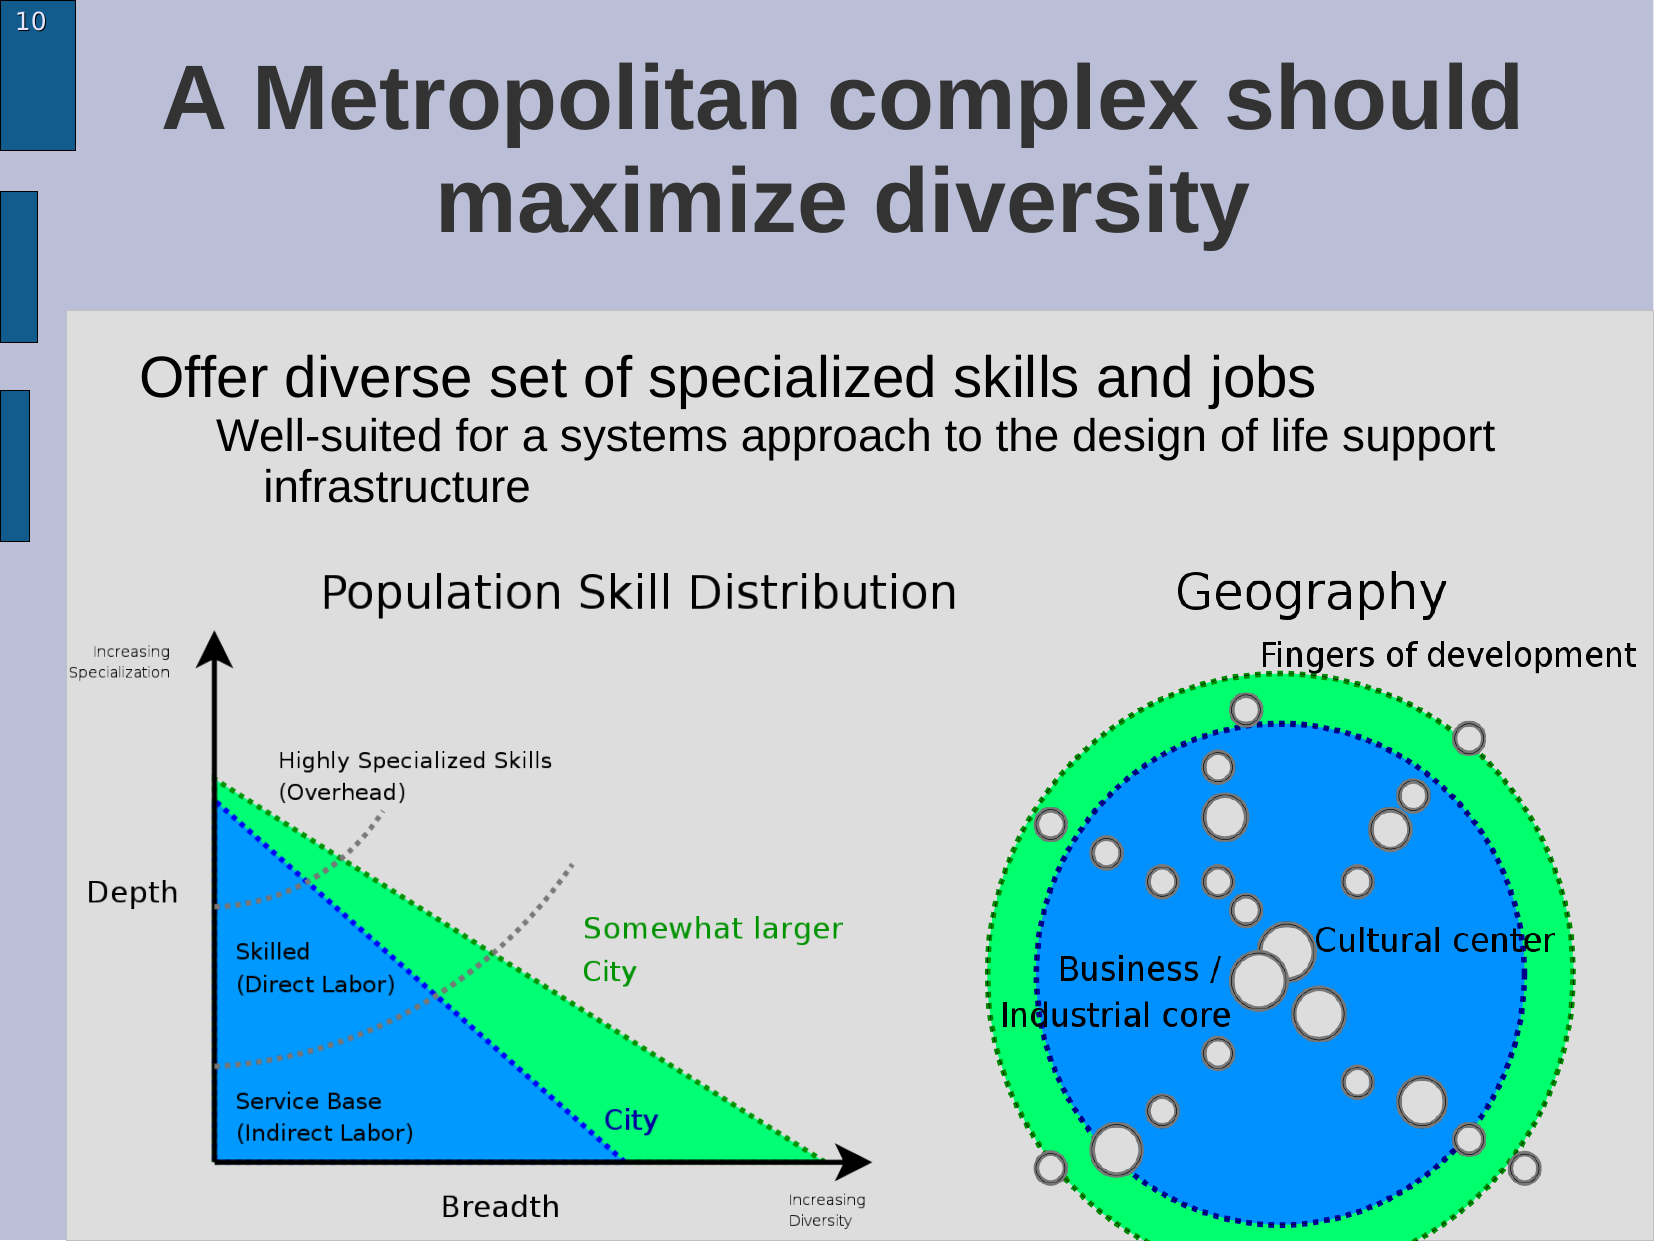

# A Metropolitan complex should maximize diversity
Offer diverse set of specialized skills and jobs
Well-suited for a systems approach to the design of life support infrastructure